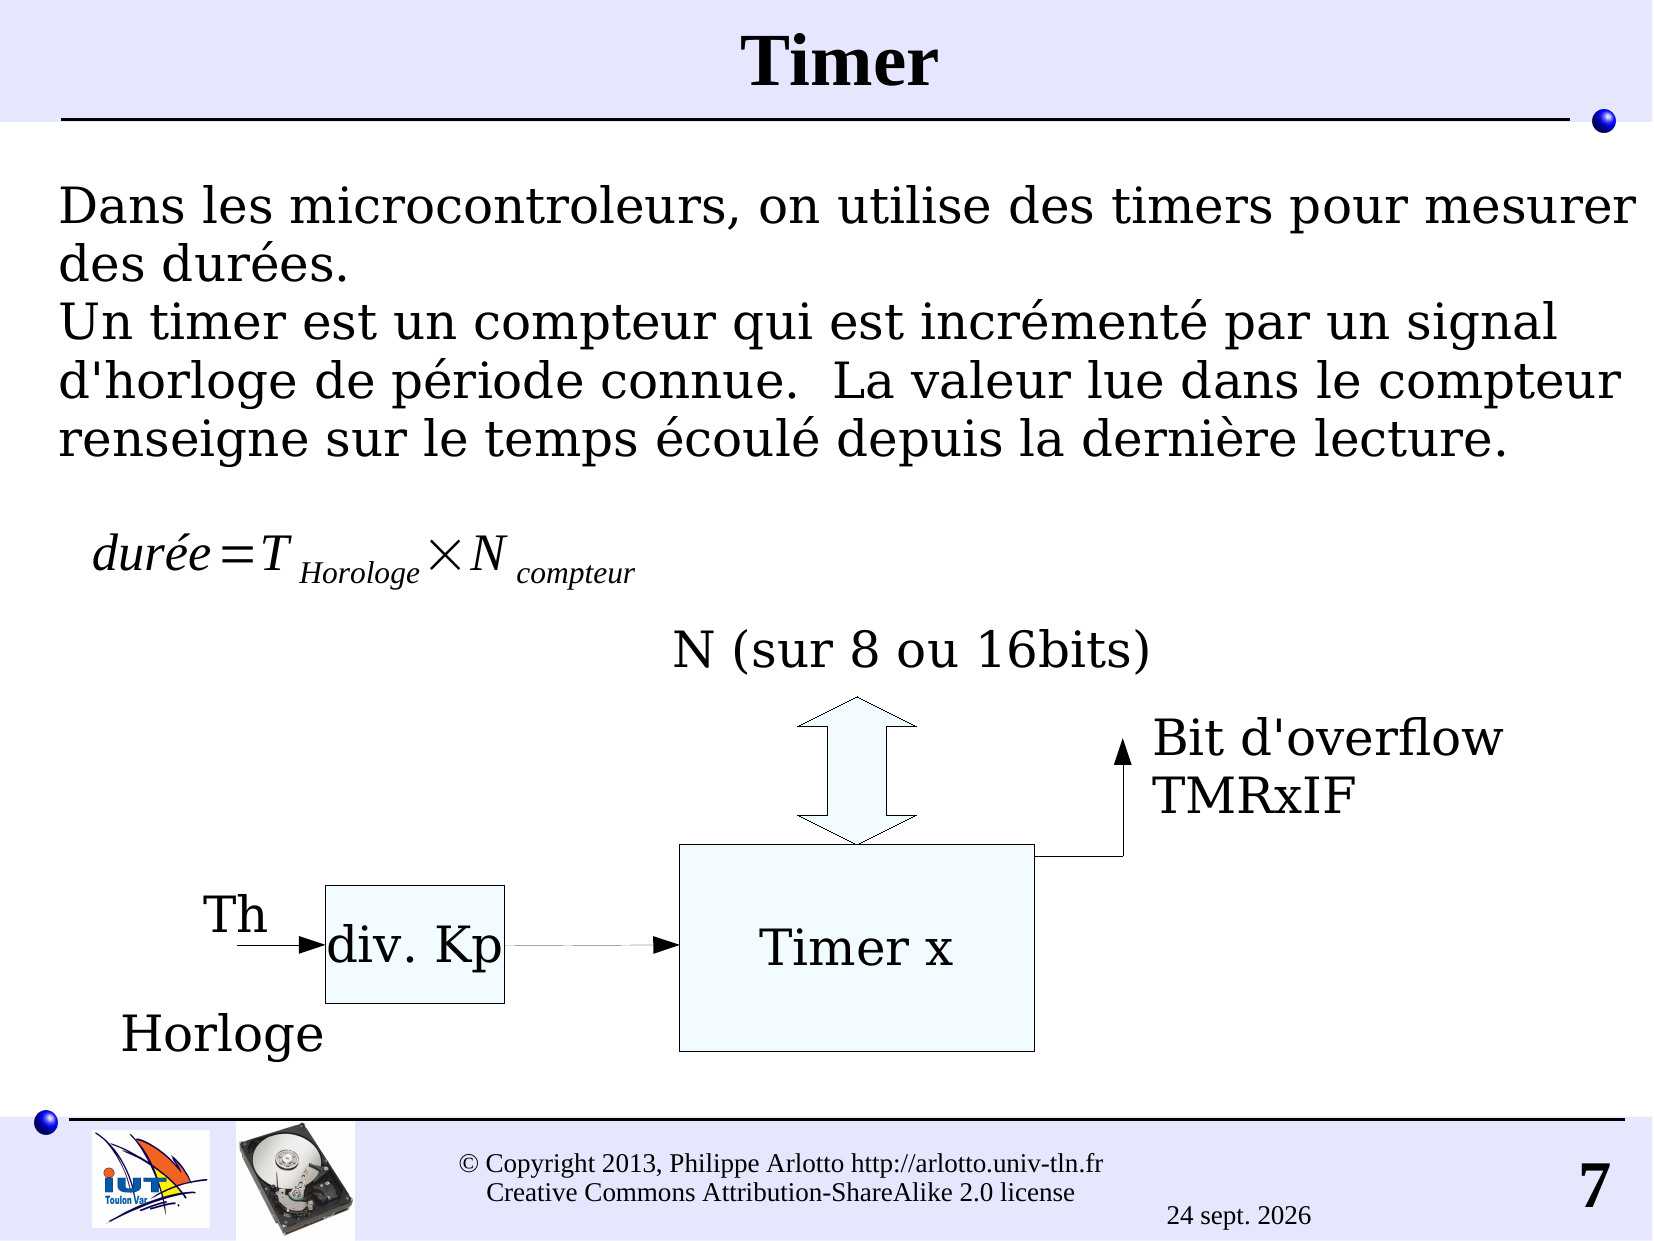

# Timer
Dans les microcontroleurs, on utilise des timers pour mesurer
des durées.
Un timer est un compteur qui est incrémenté par un signal
d'horloge de période connue. La valeur lue dans le compteur
renseigne sur le temps écoulé depuis la dernière lecture.
N (sur 8 ou 16bits)
Bit d'overflow
TMRxIF
Timer x
Th
div. Kp
Horloge